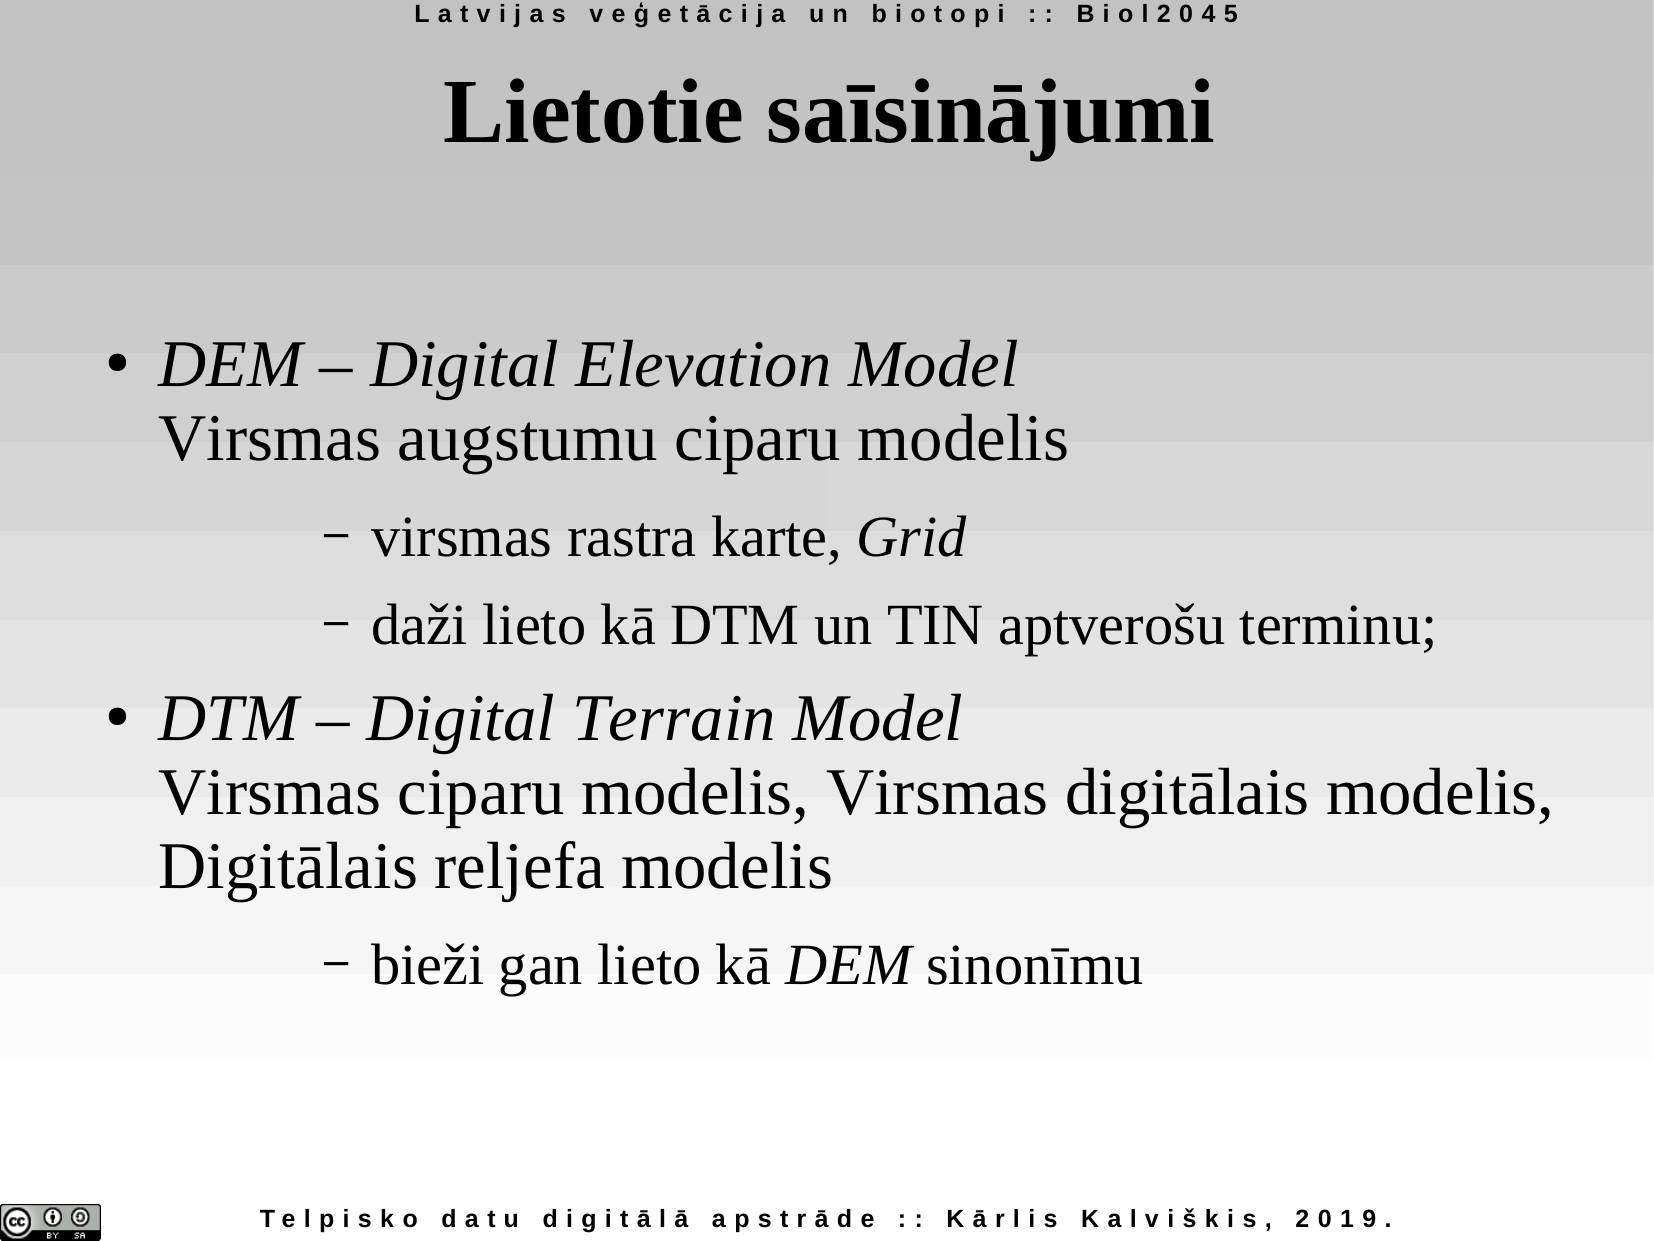

# Lietotie saīsinājumi
DEM – Digital Elevation Model
Virsmas augstumu ciparu modelis
virsmas rastra karte, Grid
daži lieto kā DTM un TIN aptverošu terminu;
DTM – Digital Terrain Model
Virsmas ciparu modelis, Virsmas digitālais modelis, Digitālais reljefa modelis
bieži gan lieto kā DEM sinonīmu